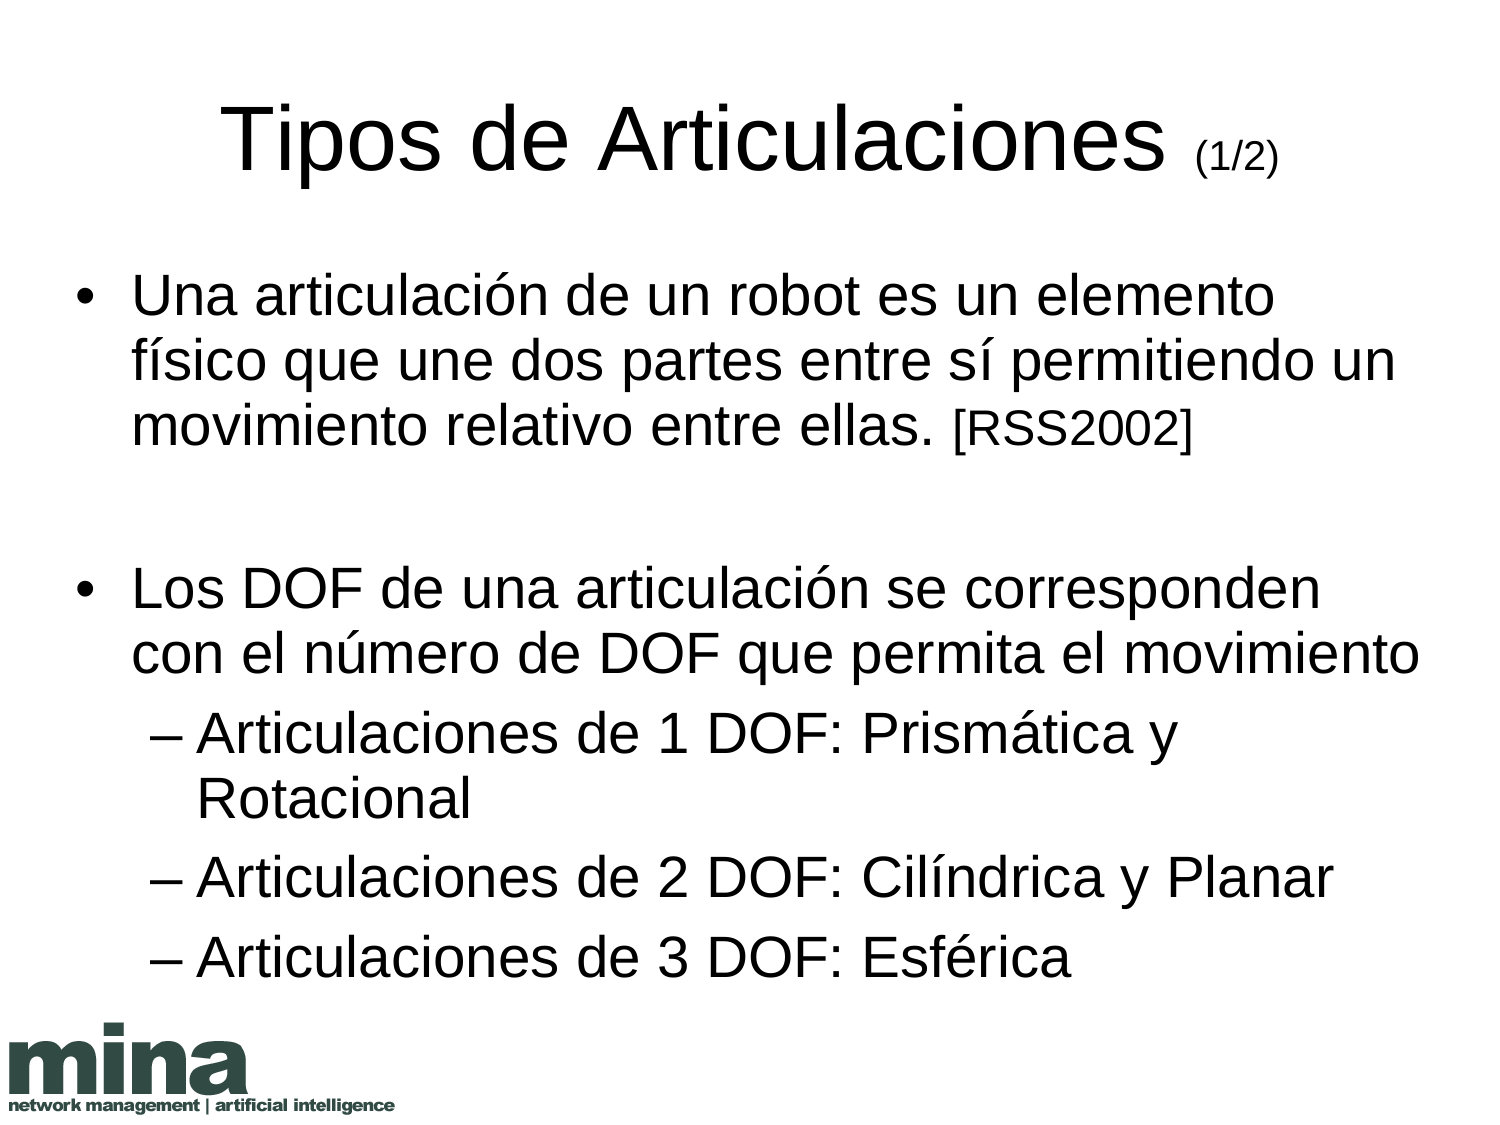

# Tipos de Articulaciones (1/2)
Una articulación de un robot es un elemento físico que une dos partes entre sí permitiendo un movimiento relativo entre ellas. [RSS2002]
Los DOF de una articulación se corresponden con el número de DOF que permita el movimiento
Articulaciones de 1 DOF: Prismática y Rotacional
Articulaciones de 2 DOF: Cilíndrica y Planar
Articulaciones de 3 DOF: Esférica